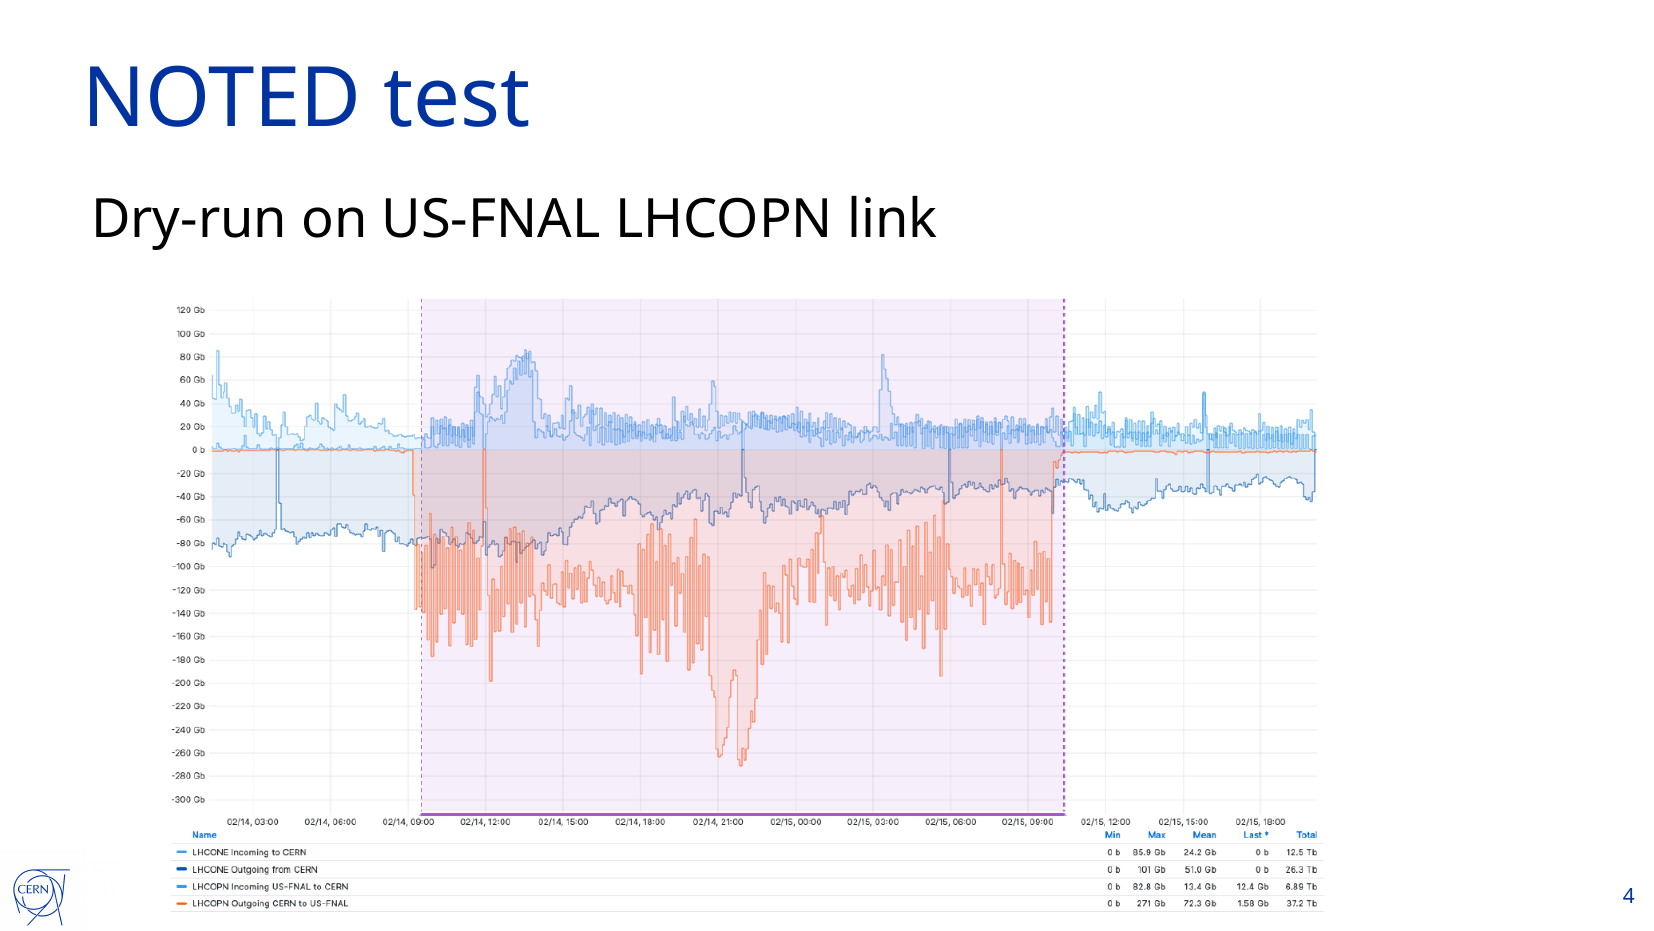

# NOTED test
Dry-run on US-FNAL LHCOPN link